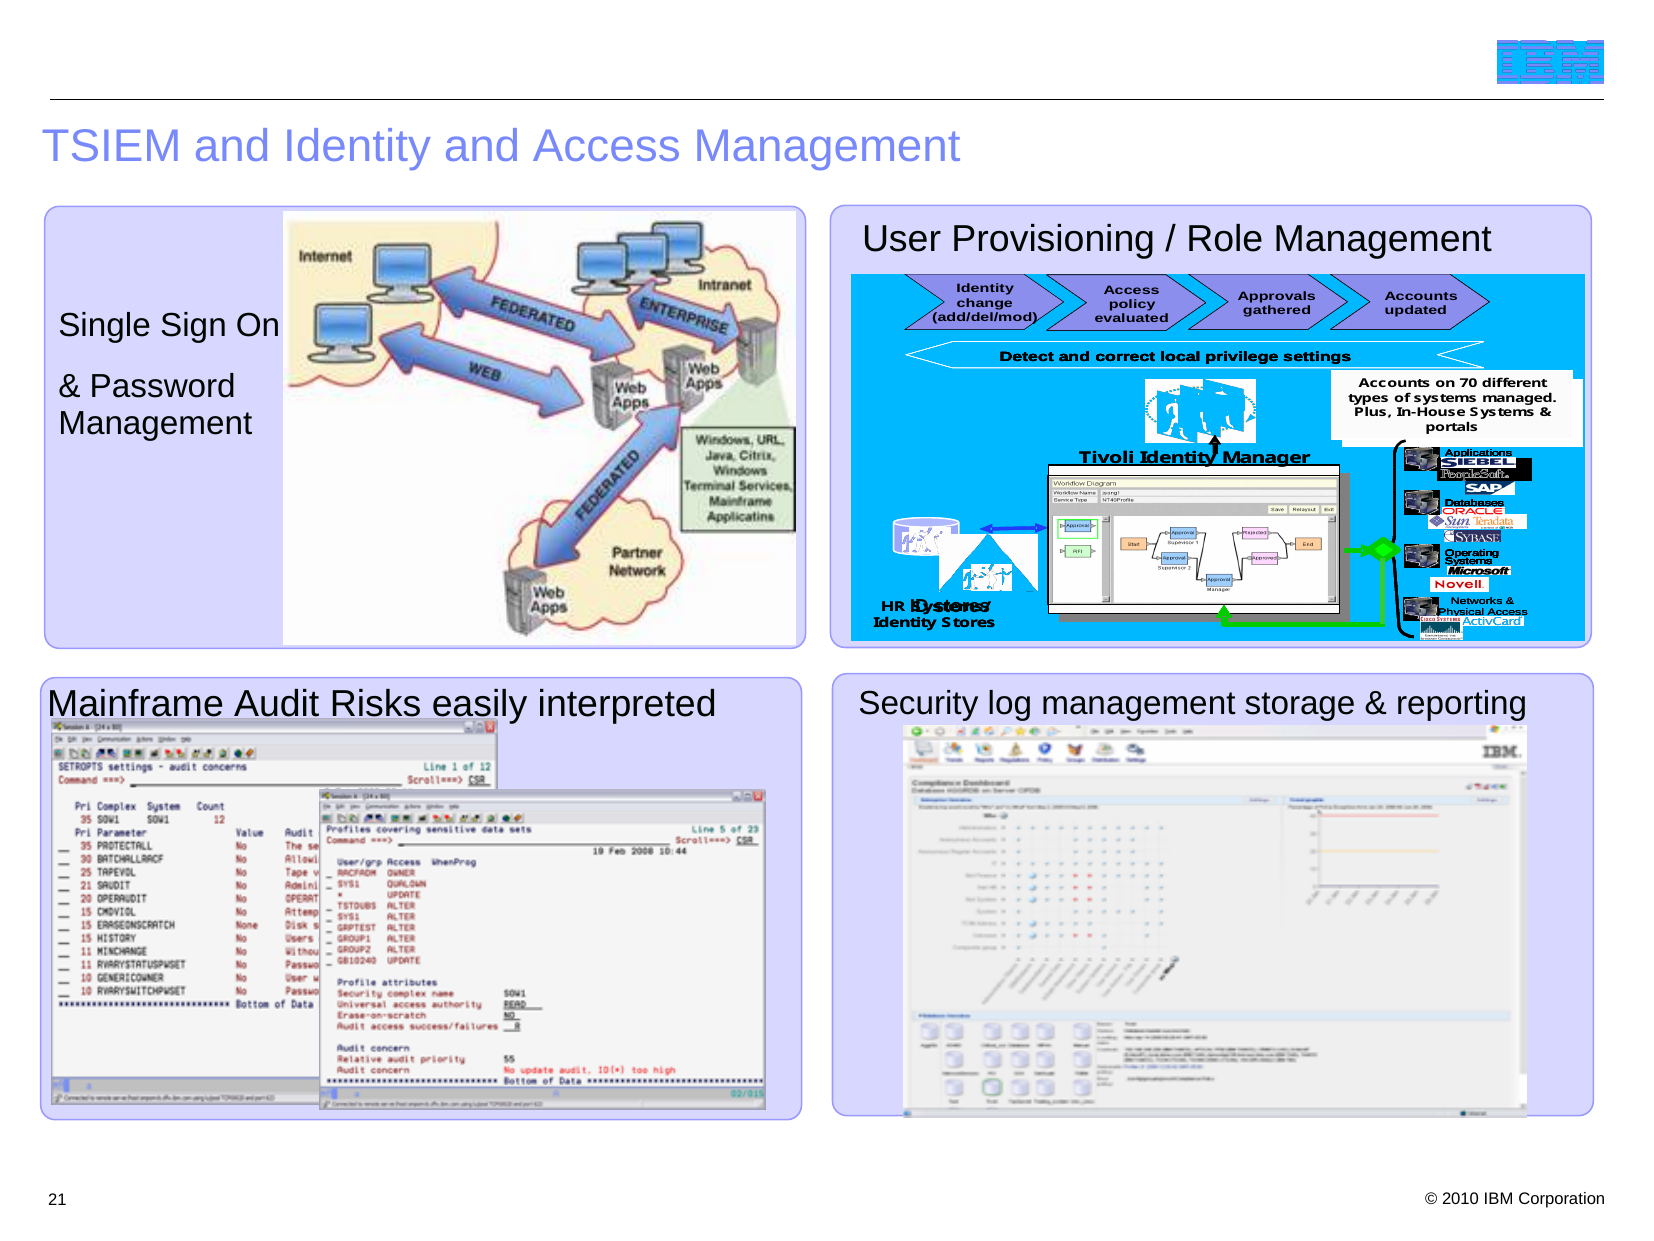

# TSIEM and Identity and Access Management
User Provisioning / Role Management
Single Sign On
& Password Management
ID stores
Mainframe Audit Risks easily interpreted
Security log management storage & reporting
21